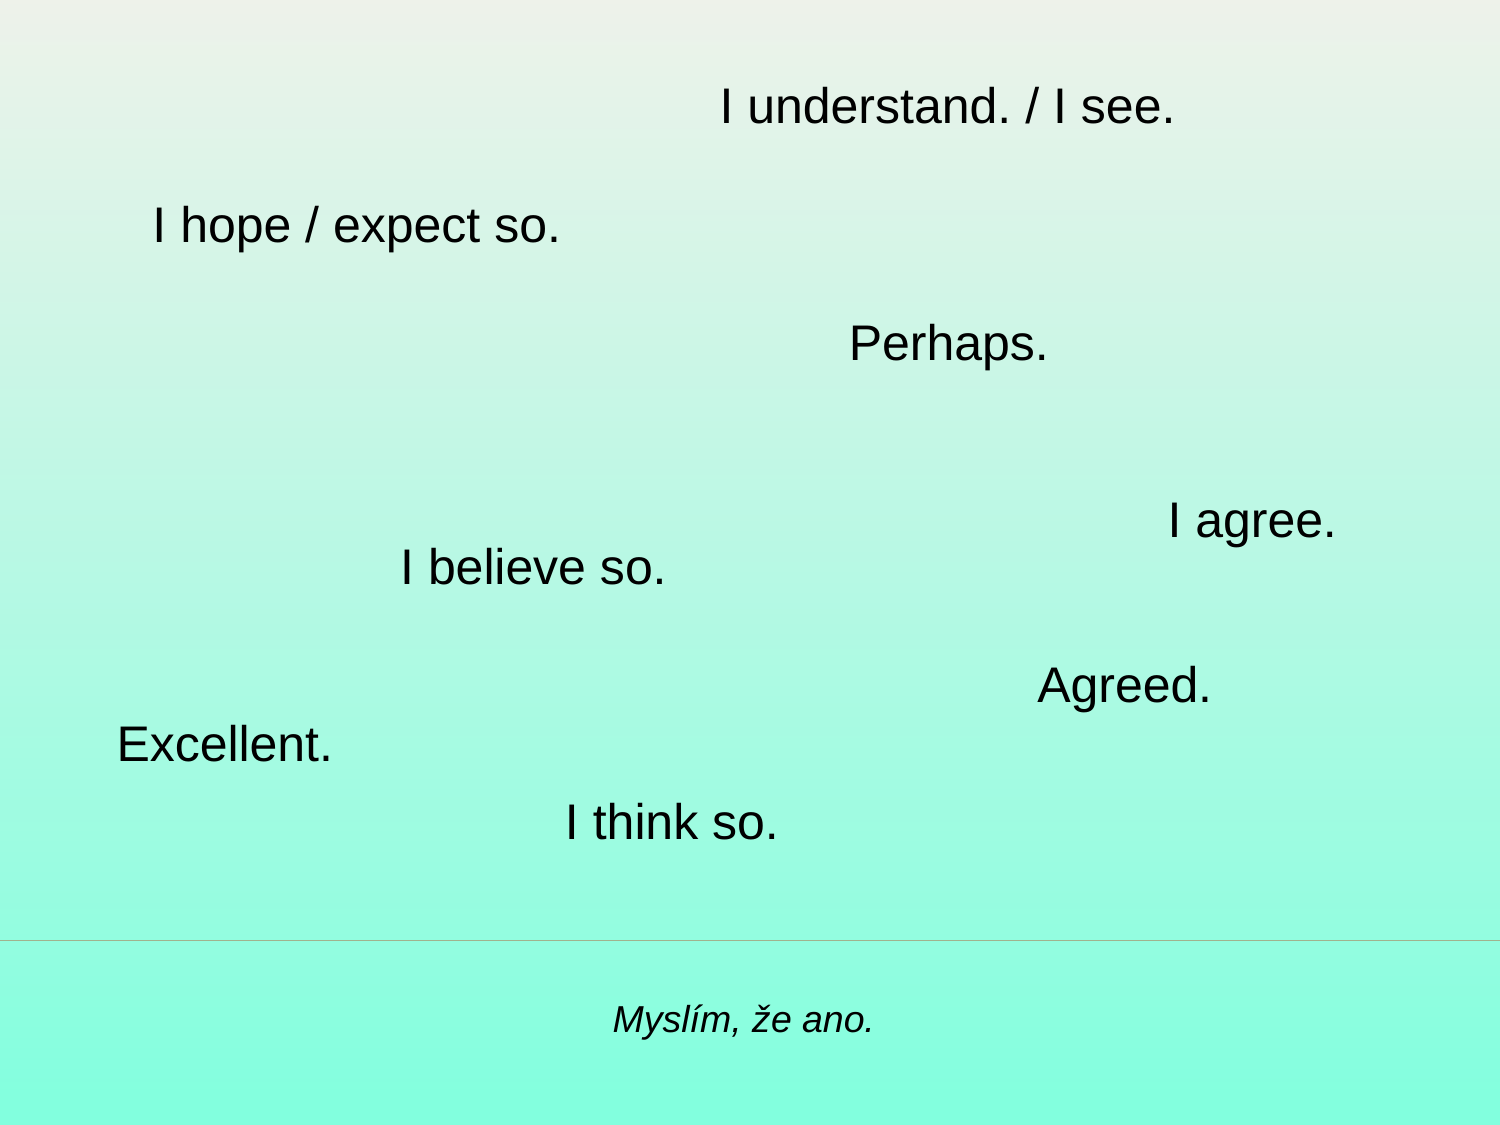

I understand. / I see.
I hope / expect so.
Perhaps.
I agree.
I believe so.
Agreed.
Excellent.
I think so.
Myslím, že ano.